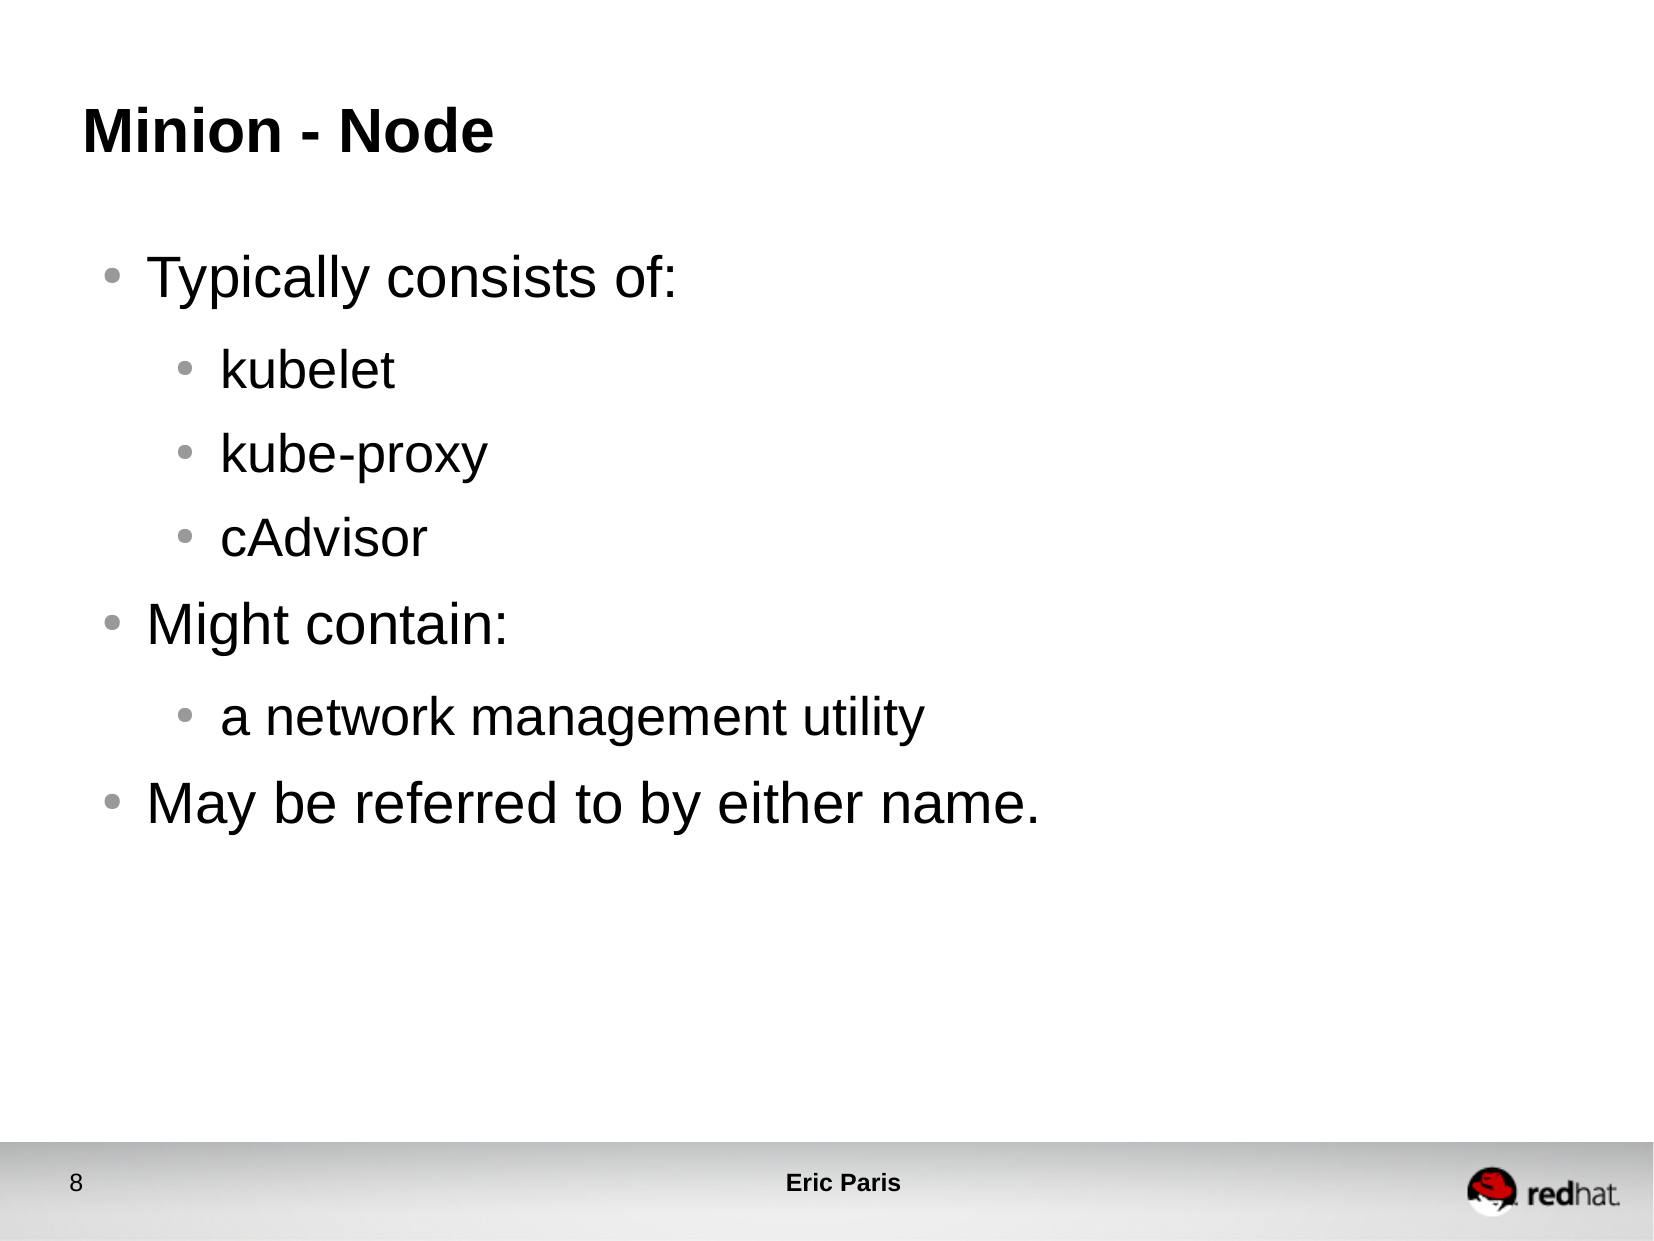

# Minion - Node
Typically consists of:
kubelet
kube-proxy
cAdvisor
Might contain:
a network management utility
May be referred to by either name.